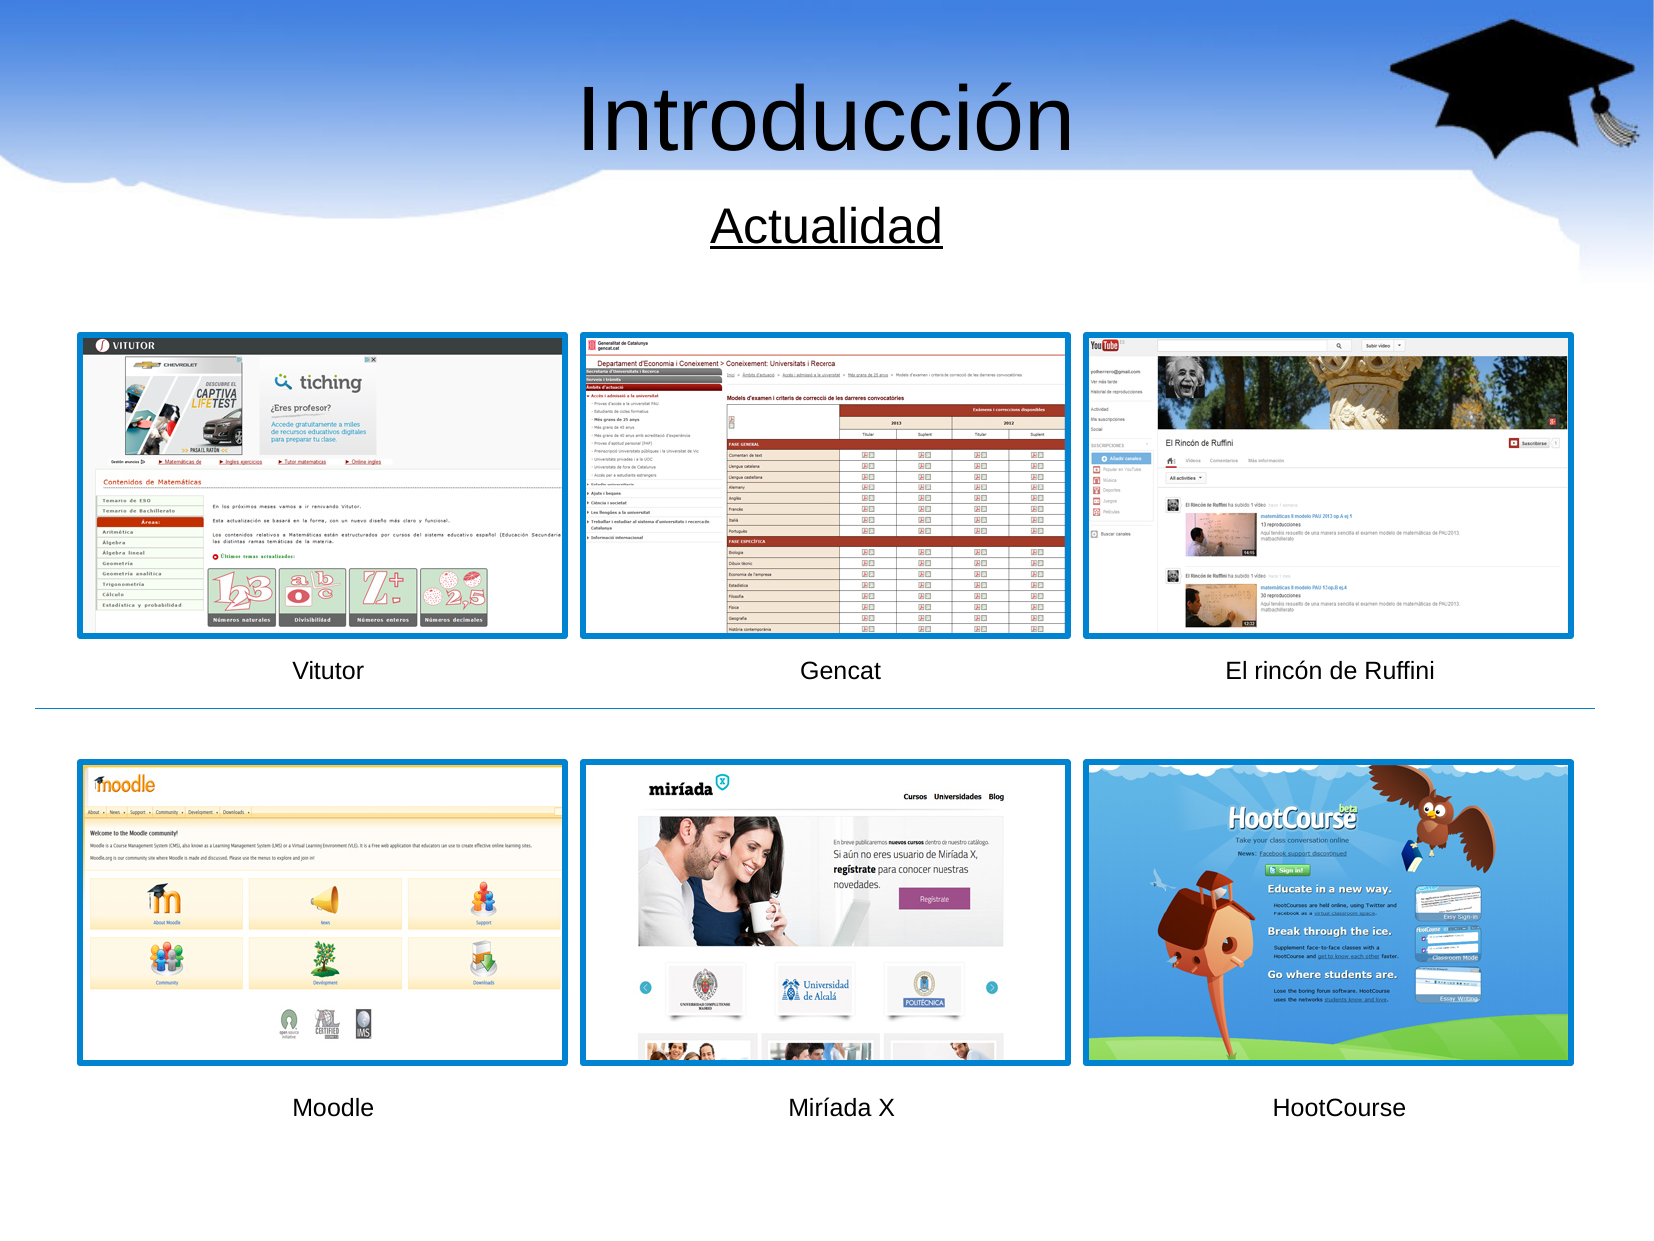

# Introducción Actualidad
Vitutor
Gencat
El rincón de Ruffini
Moodle
Miríada X
HootCourse